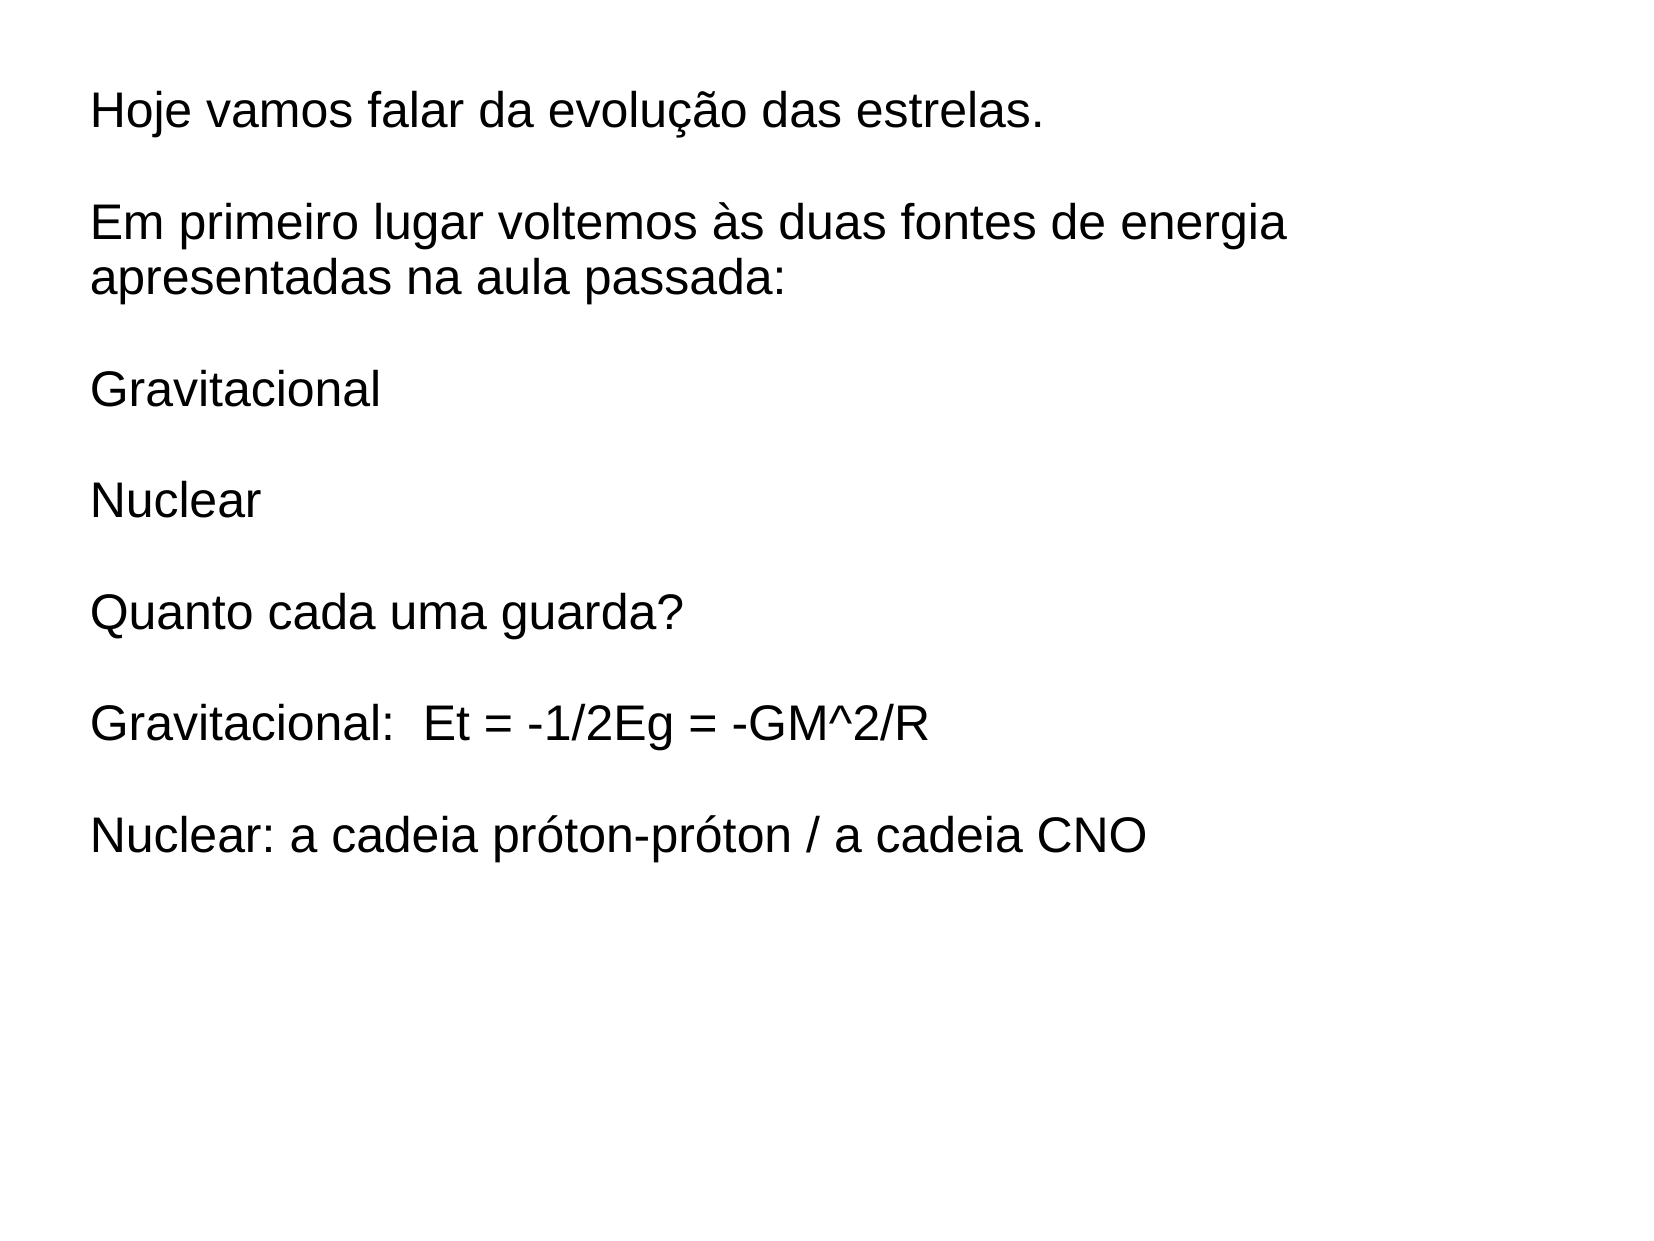

Hoje vamos falar da evolução das estrelas.
Em primeiro lugar voltemos às duas fontes de energia apresentadas na aula passada:
Gravitacional
Nuclear
Quanto cada uma guarda?
Gravitacional: Et = -1/2Eg = -GM^2/R
Nuclear: a cadeia próton-próton / a cadeia CNO